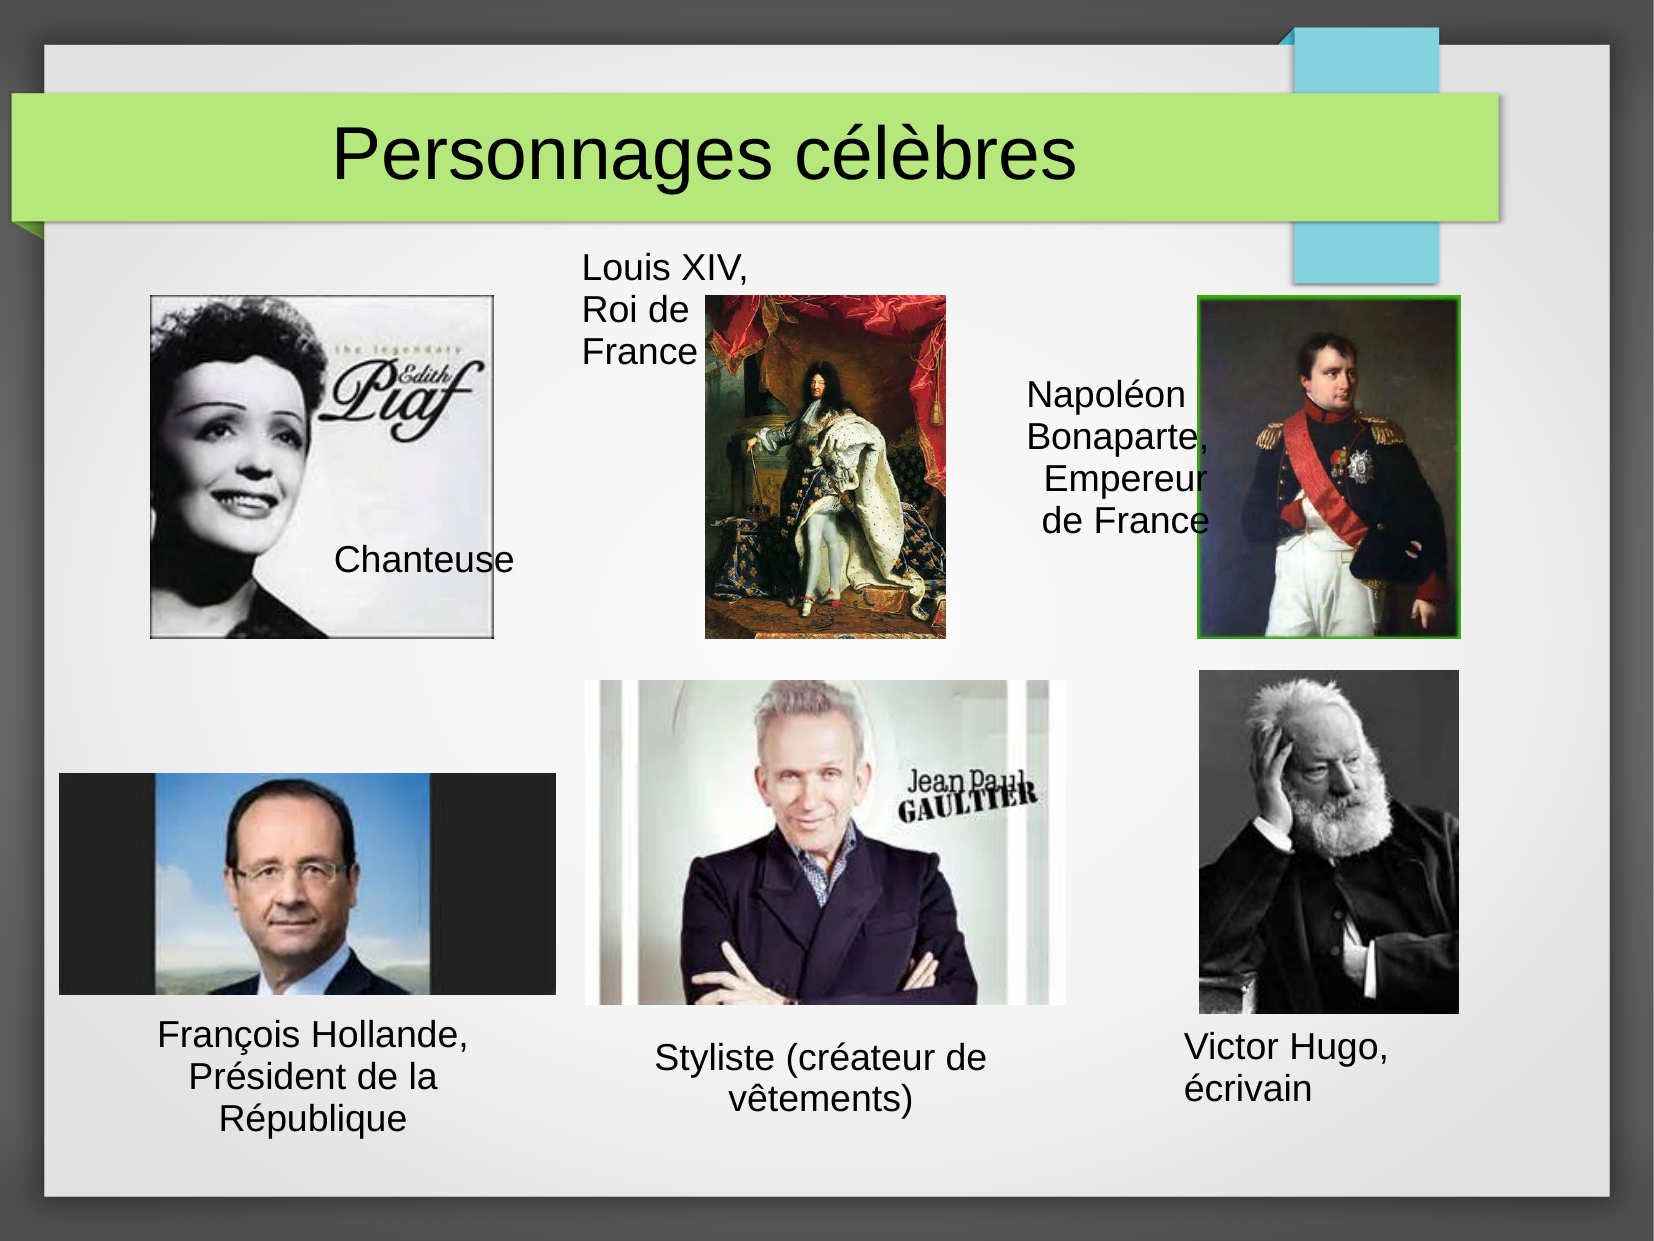

# Personnages célèbres
Louis XIV,
Roi de France
Napoléon
Bonaparte,
Empereur de France
Chanteuse
François Hollande, Président de la République
Victor Hugo, écrivain
Styliste (créateur de vêtements)